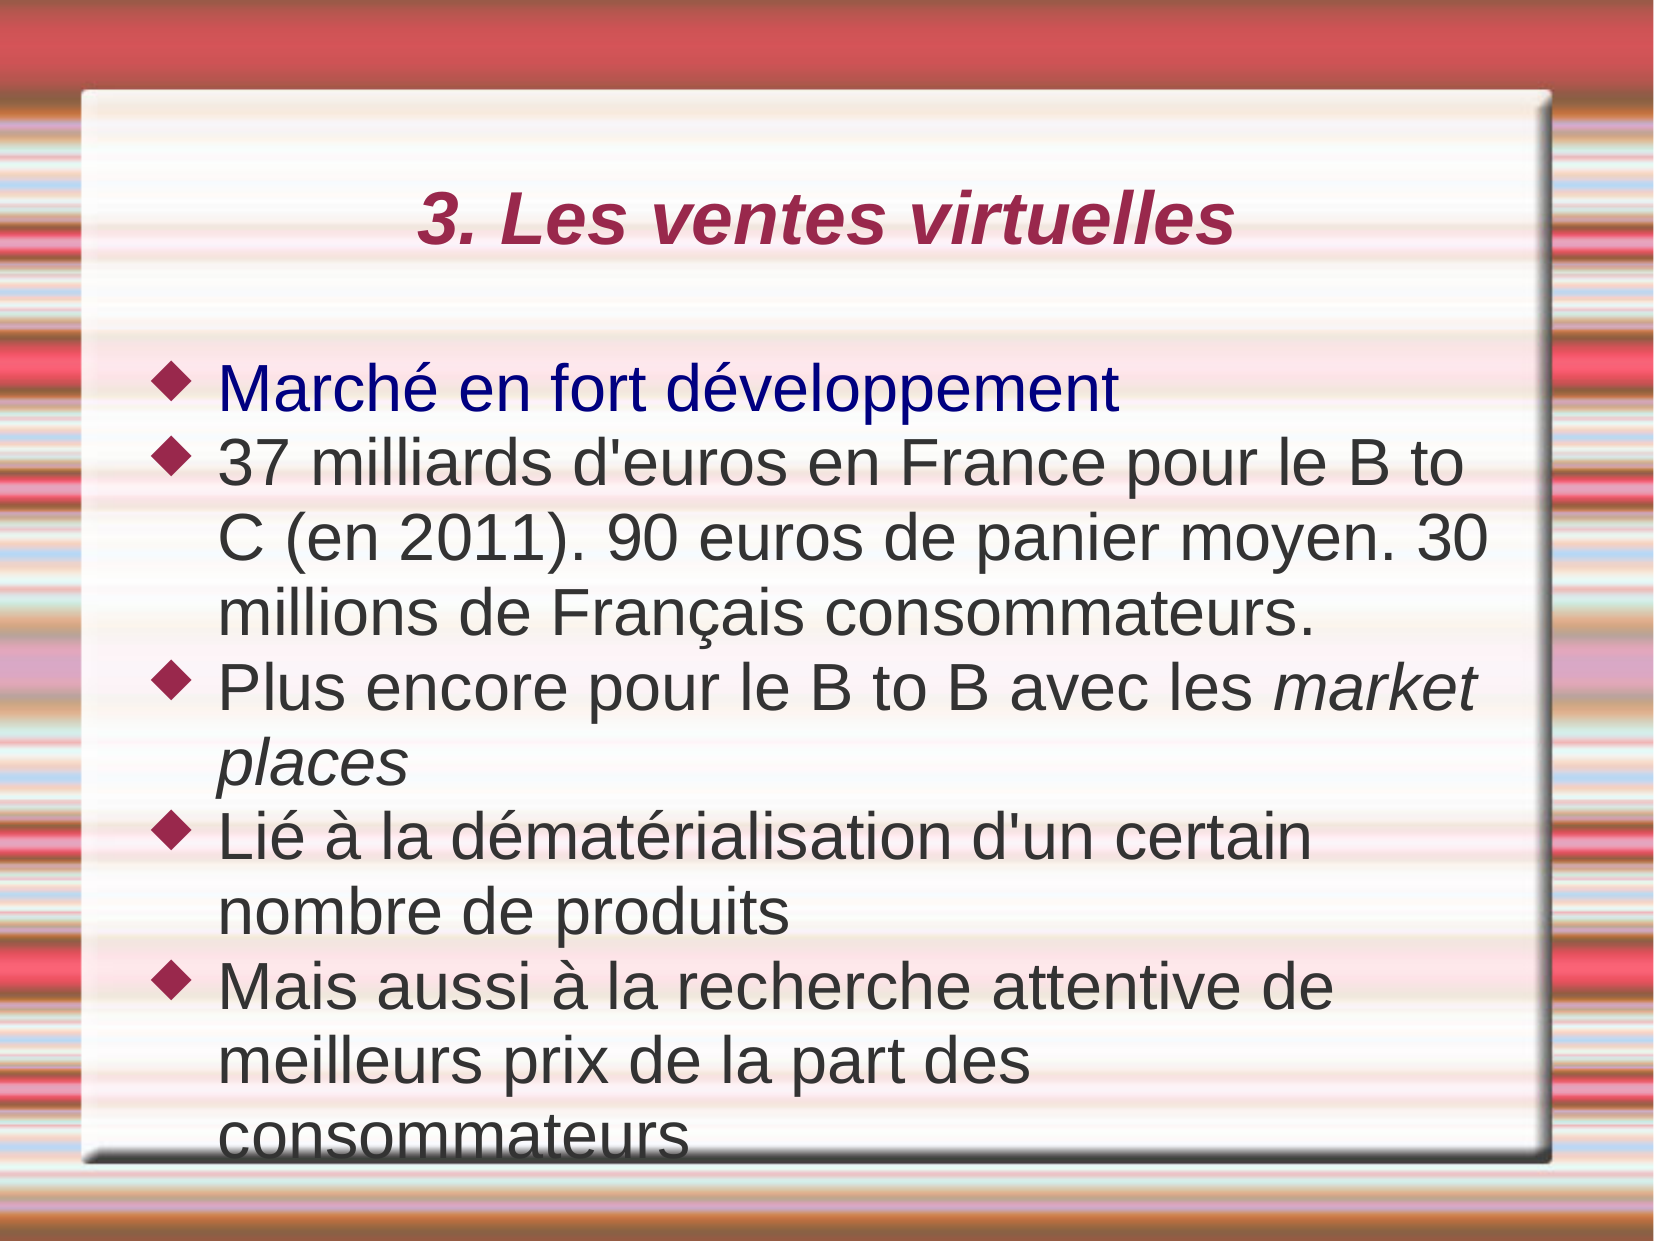

# 3. Les ventes virtuelles
Marché en fort développement
37 milliards d'euros en France pour le B to C (en 2011). 90 euros de panier moyen. 30 millions de Français consommateurs.
Plus encore pour le B to B avec les market places
Lié à la dématérialisation d'un certain nombre de produits
Mais aussi à la recherche attentive de meilleurs prix de la part des consommateurs